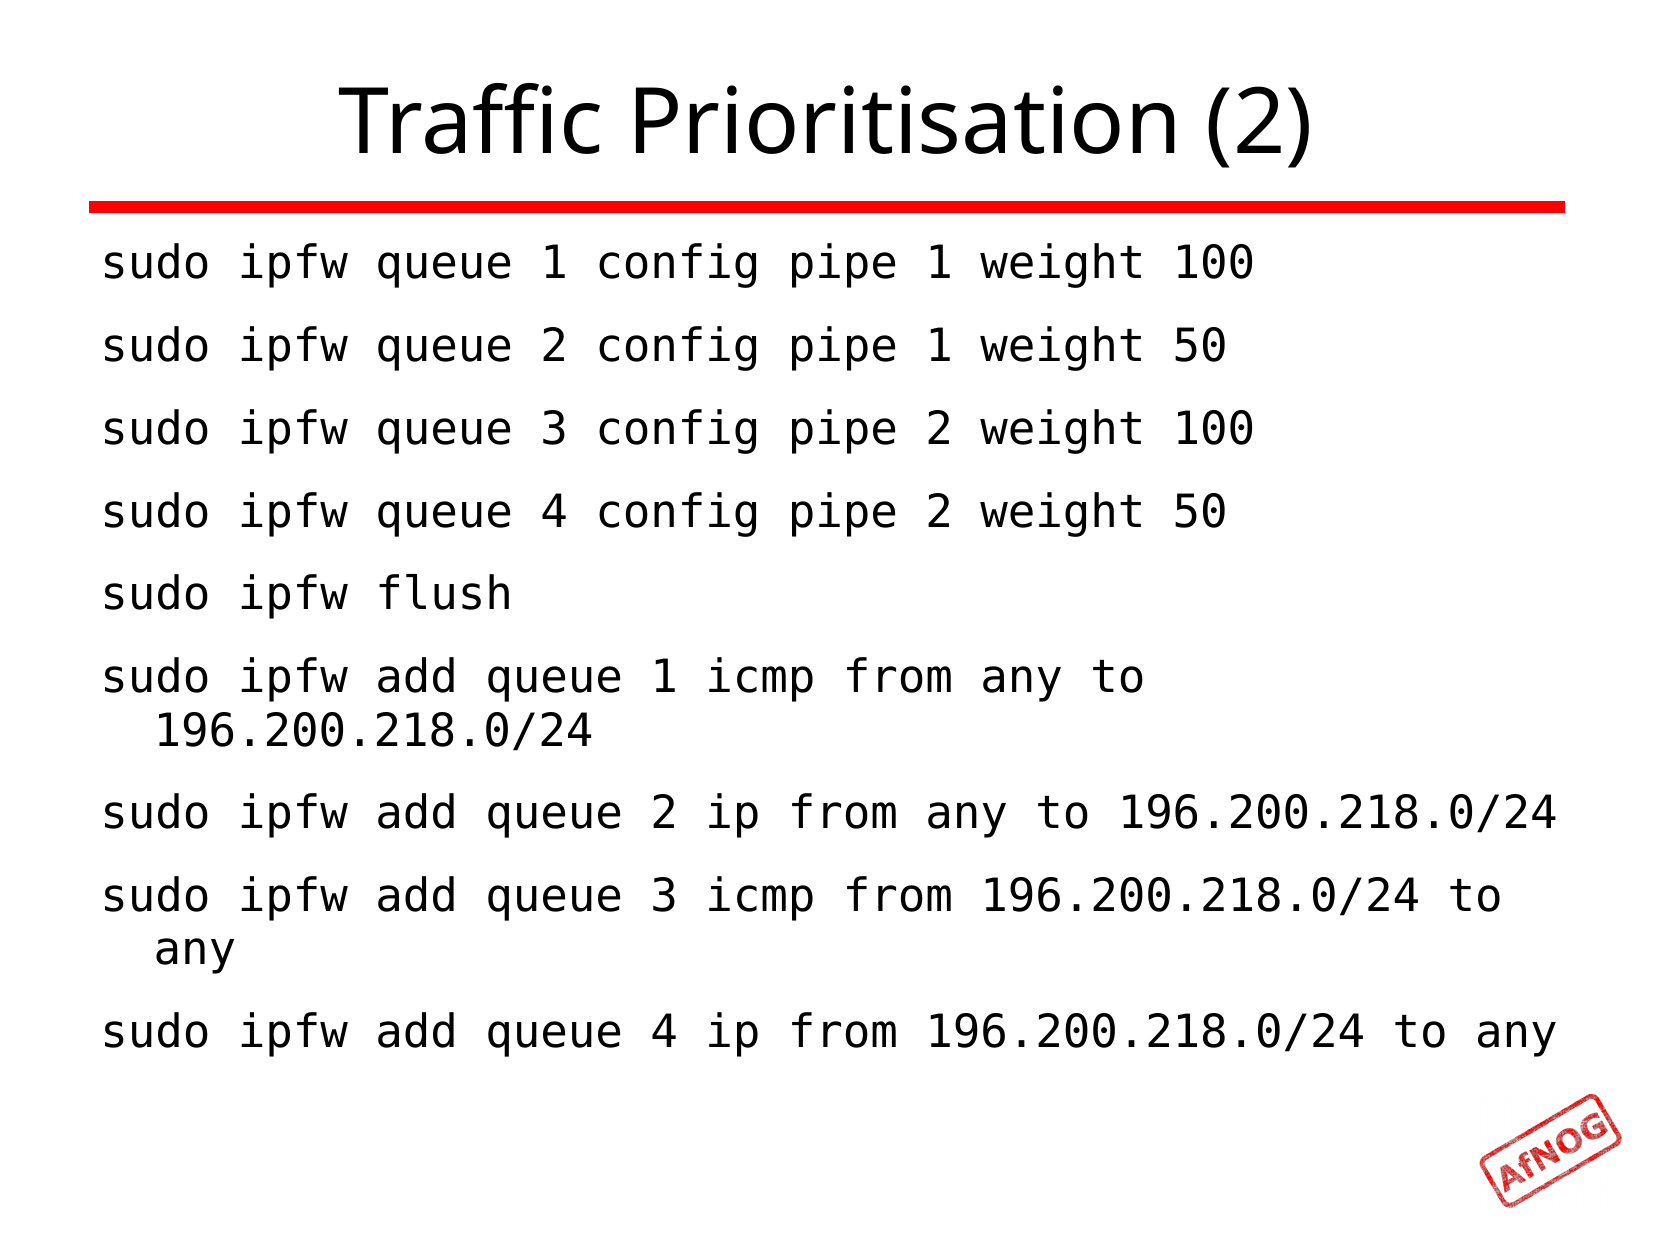

# Traffic Prioritisation (2)
sudo ipfw queue 1 config pipe 1 weight 100
sudo ipfw queue 2 config pipe 1 weight 50
sudo ipfw queue 3 config pipe 2 weight 100
sudo ipfw queue 4 config pipe 2 weight 50
sudo ipfw flush
sudo ipfw add queue 1 icmp from any to 196.200.218.0/24
sudo ipfw add queue 2 ip from any to 196.200.218.0/24
sudo ipfw add queue 3 icmp from 196.200.218.0/24 to any
sudo ipfw add queue 4 ip from 196.200.218.0/24 to any